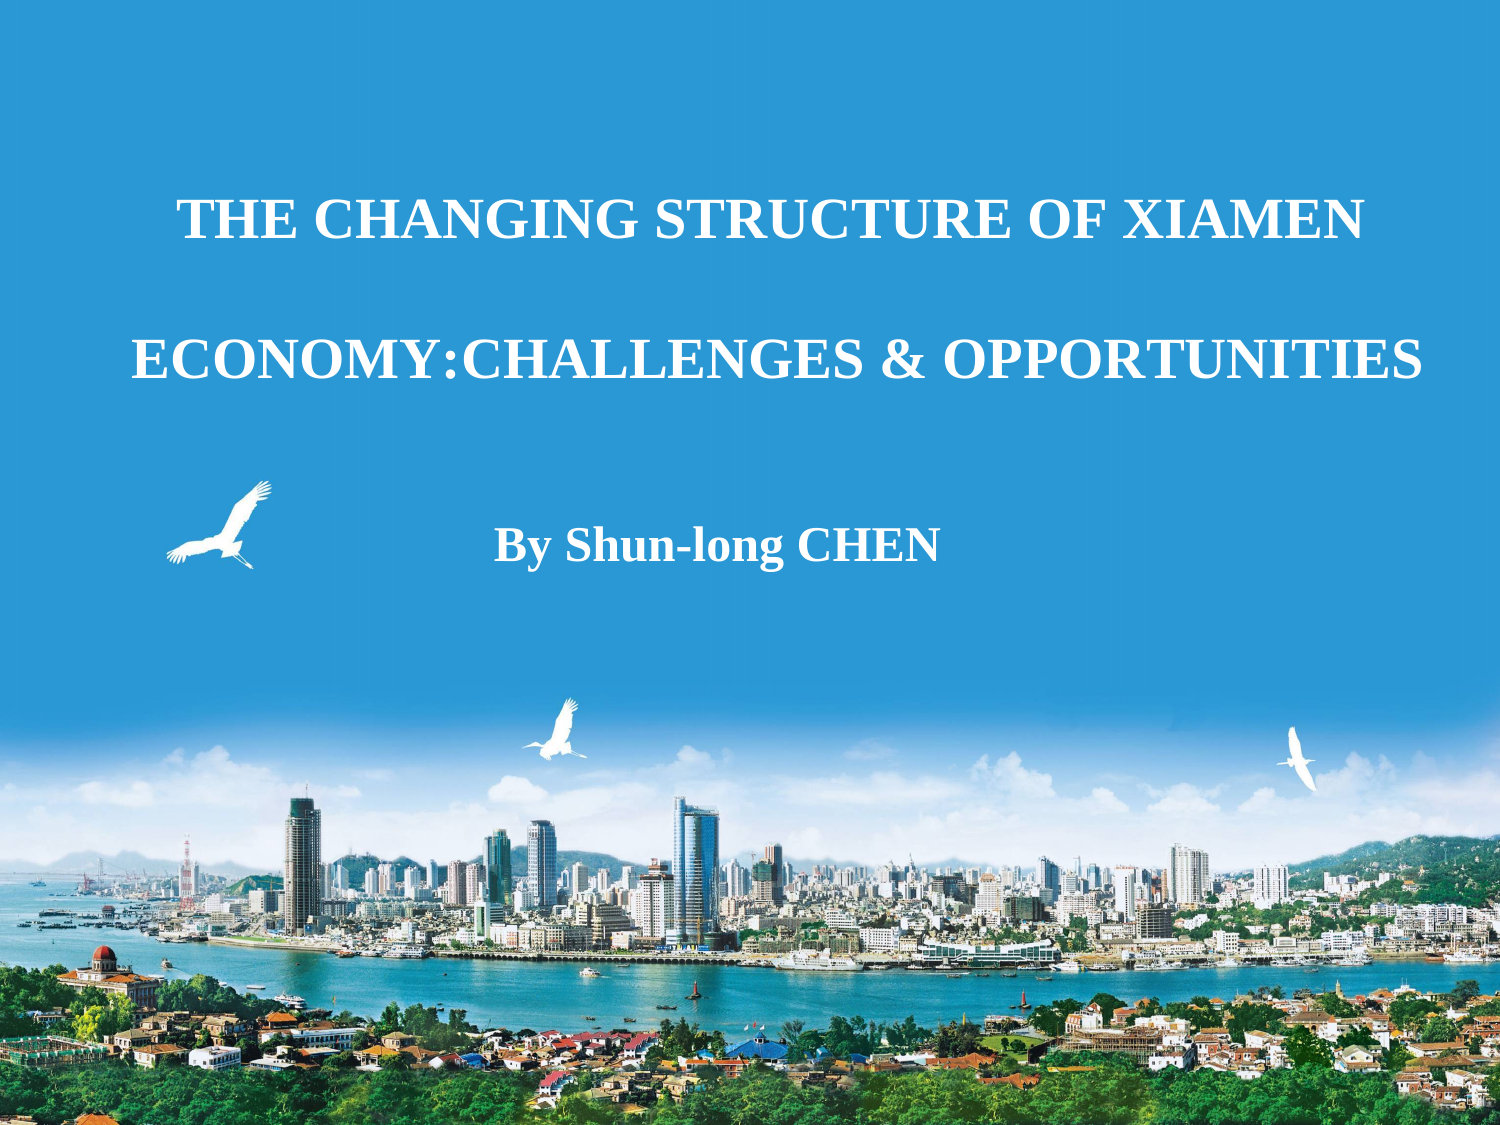

THE CHANGING STRUCTURE OF XIAMEN
 ECONOMY:CHALLENGES & OPPORTUNITIES
By Shun-long CHEN